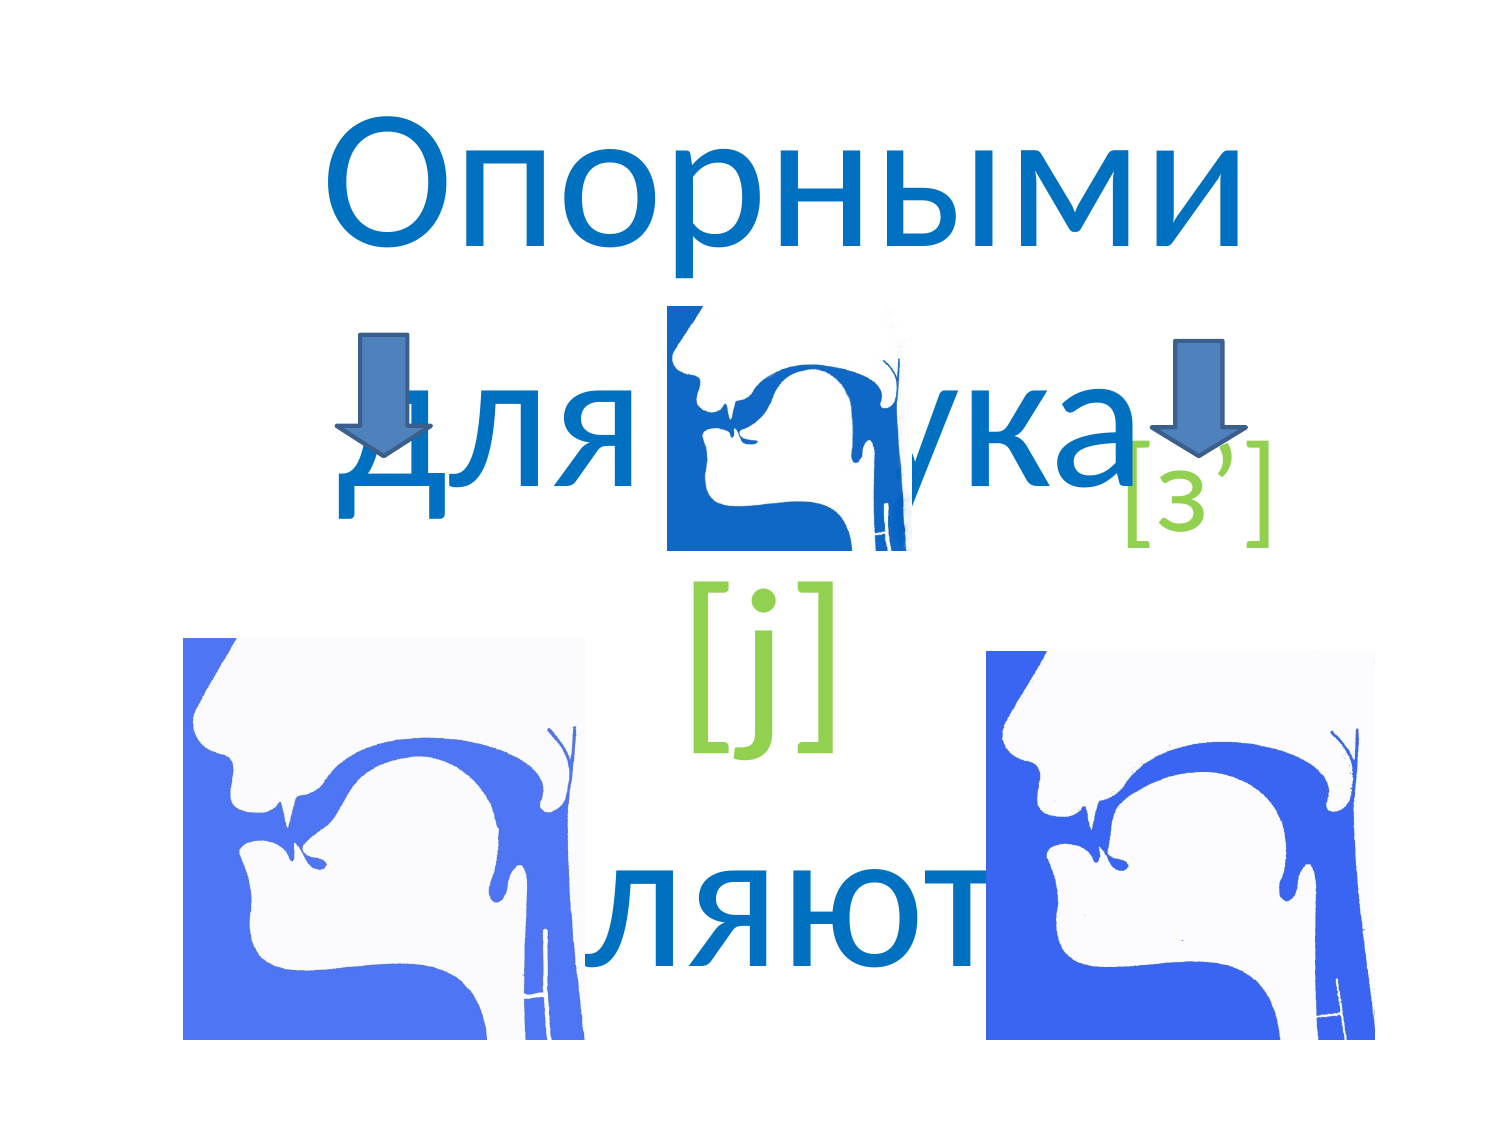

Опорными для звука [j] являются
# [з’]
[и]